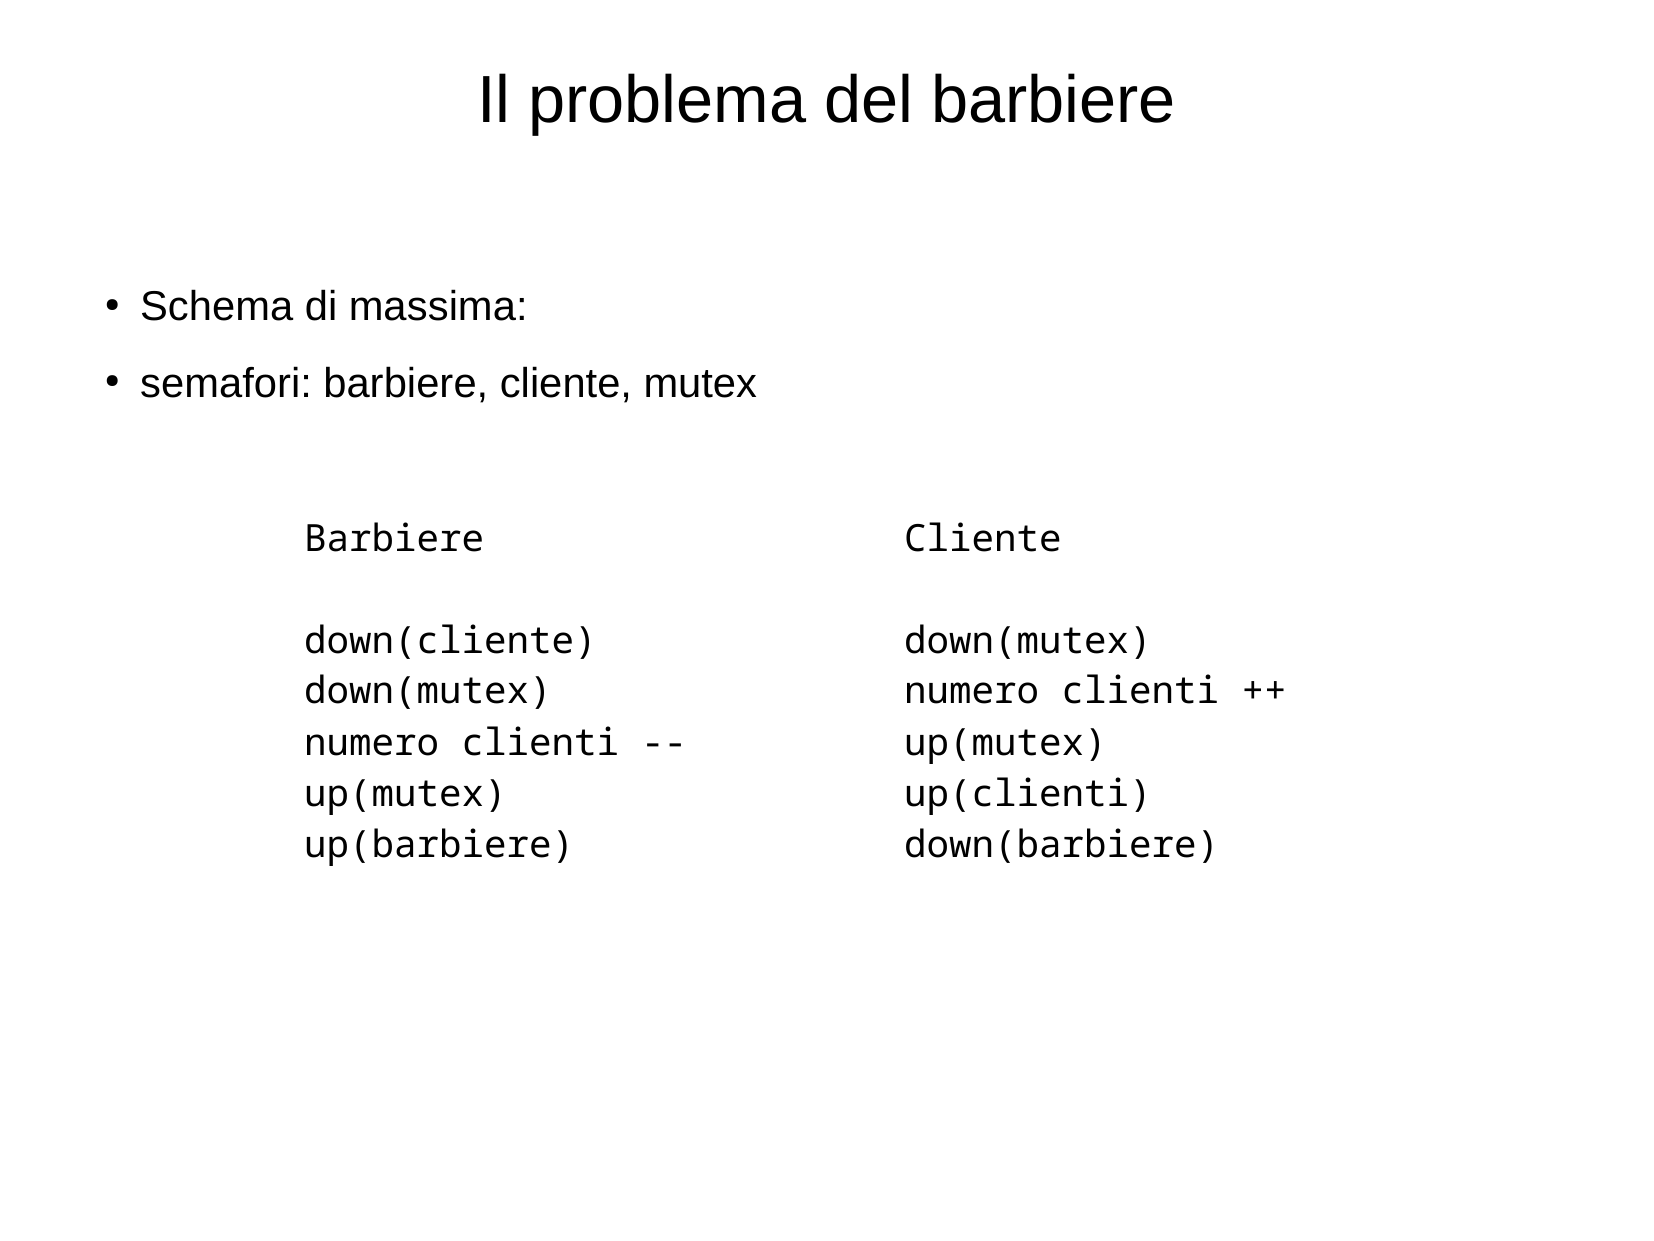

# Il problema del barbiere
Schema di massima:
semafori: barbiere, cliente, mutex
Barbiere 						Cliente
down(cliente) 				down(mutex)
down(mutex) 					numero clienti ++
numero clienti -- 			up(mutex)
up(mutex) 					up(clienti)
up(barbiere) 					down(barbiere)